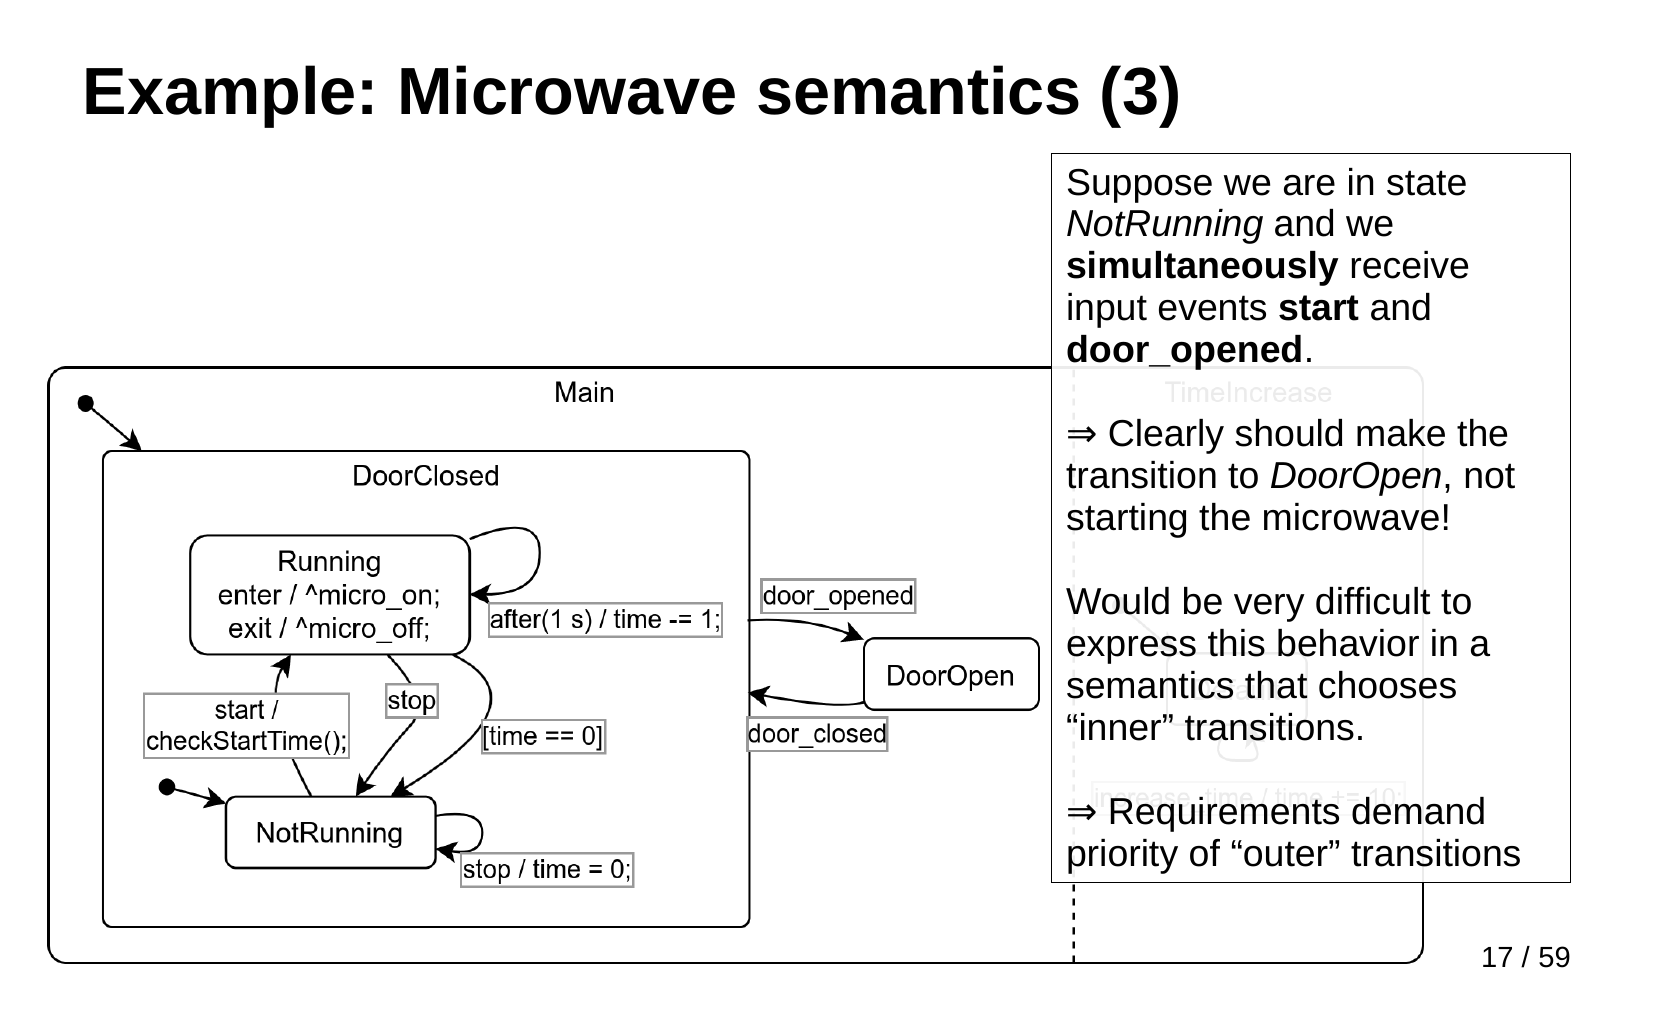

# Example: Microwave semantics (3)
Suppose we are in state NotRunning and we simultaneously receive input events start and door_opened.
⇒ Clearly should make the transition to DoorOpen, not starting the microwave!
Would be very difficult to express this behavior in a semantics that chooses “inner” transitions.
⇒ Requirements demand priority of “outer” transitions
17